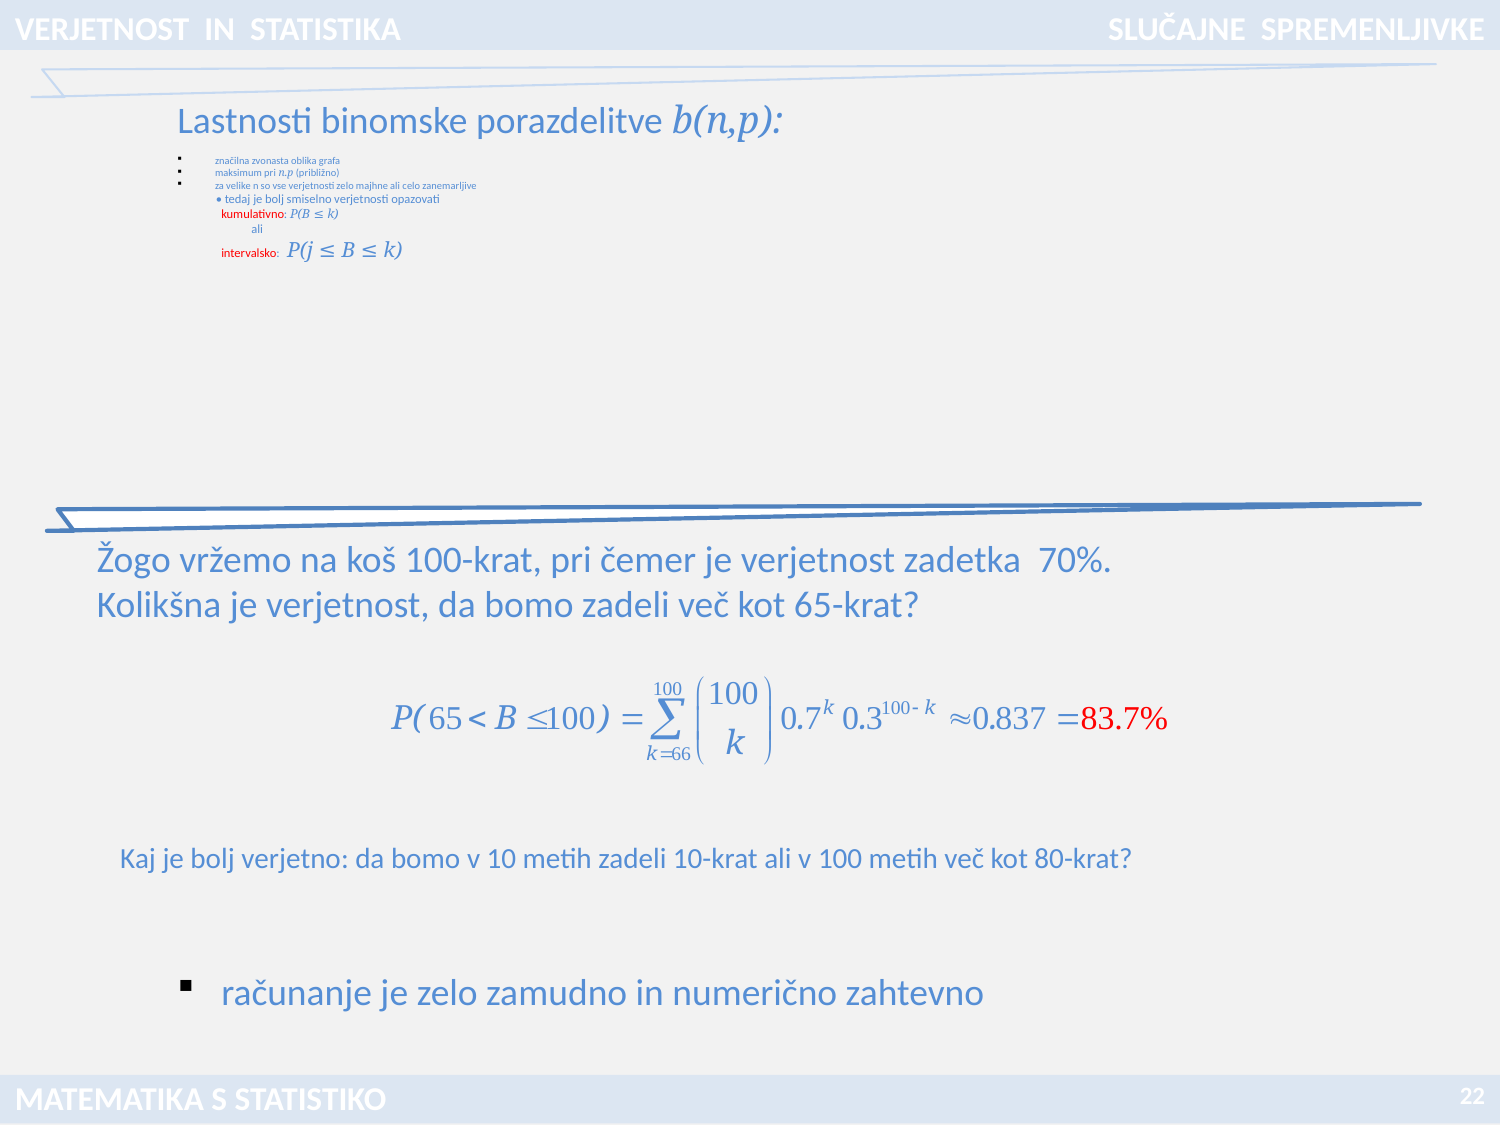

VERJETNOST IN STATISTIKA
SLUČAJNE SPREMENLJIVKE
Lastnosti binomske porazdelitve b(n,p):
 značilna zvonasta oblika grafa
 maksimum pri n.p (približno)
 za velike n so vse verjetnosti zelo majhne ali celo zanemarljive
 • tedaj je bolj smiselno verjetnosti opazovati
 kumulativno: P(B ≤ k)
 ali
 intervalsko: P(j ≤ B ≤ k)
Žogo vržemo na koš 100-krat, pri čemer je verjetnost zadetka 70%.
Kolikšna je verjetnost, da bomo zadeli več kot 65-krat?
Kaj je bolj verjetno: da bomo v 10 metih zadeli 10-krat ali v 100 metih več kot 80-krat?
 računanje je zelo zamudno in numerično zahtevno
MATEMATIKA S STATISTIKO